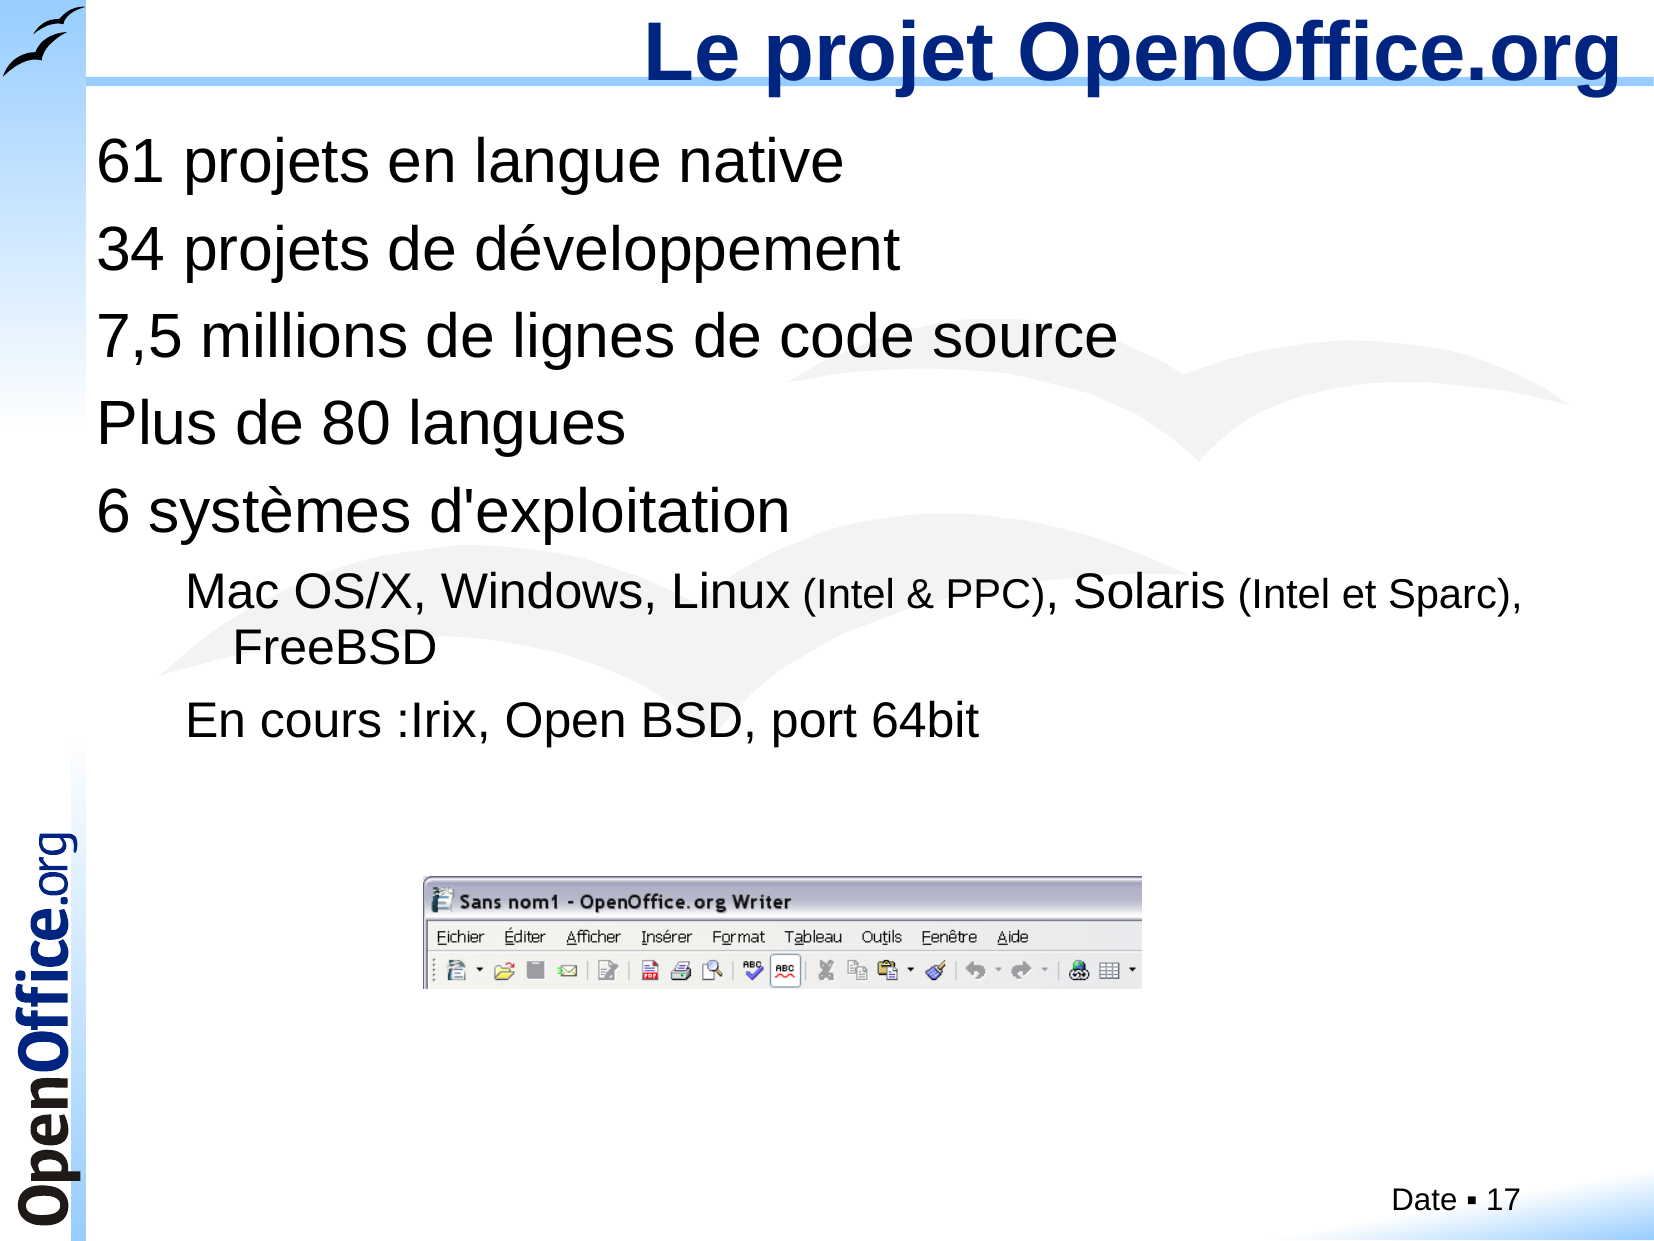

# Le projet OpenOffice.org
61 projets en langue native
34 projets de développement
7,5 millions de lignes de code source
Plus de 80 langues
6 systèmes d'exploitation
Mac OS/X, Windows, Linux (Intel & PPC), Solaris (Intel et Sparc), FreeBSD
En cours :Irix, Open BSD, port 64bit